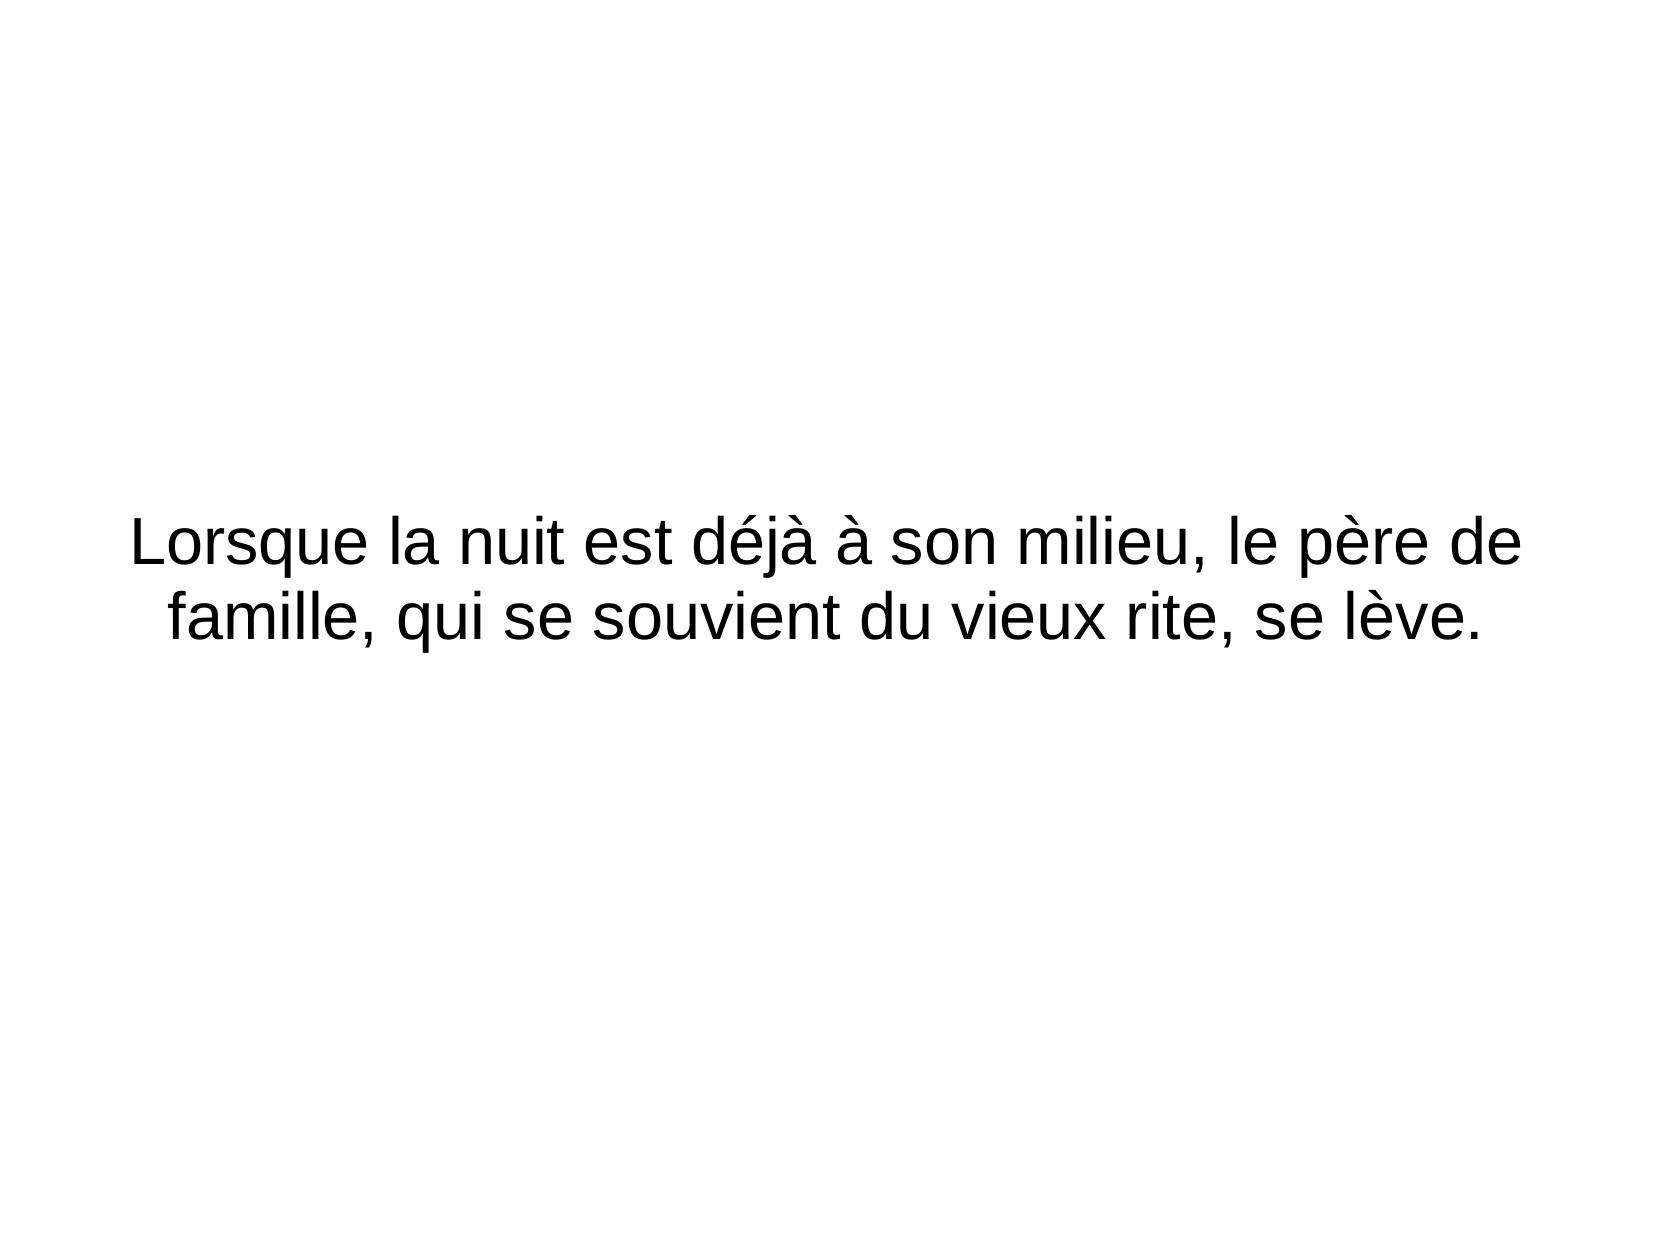

# Lorsque la nuit est déjà à son milieu, le père de famille, qui se souvient du vieux rite, se lève.